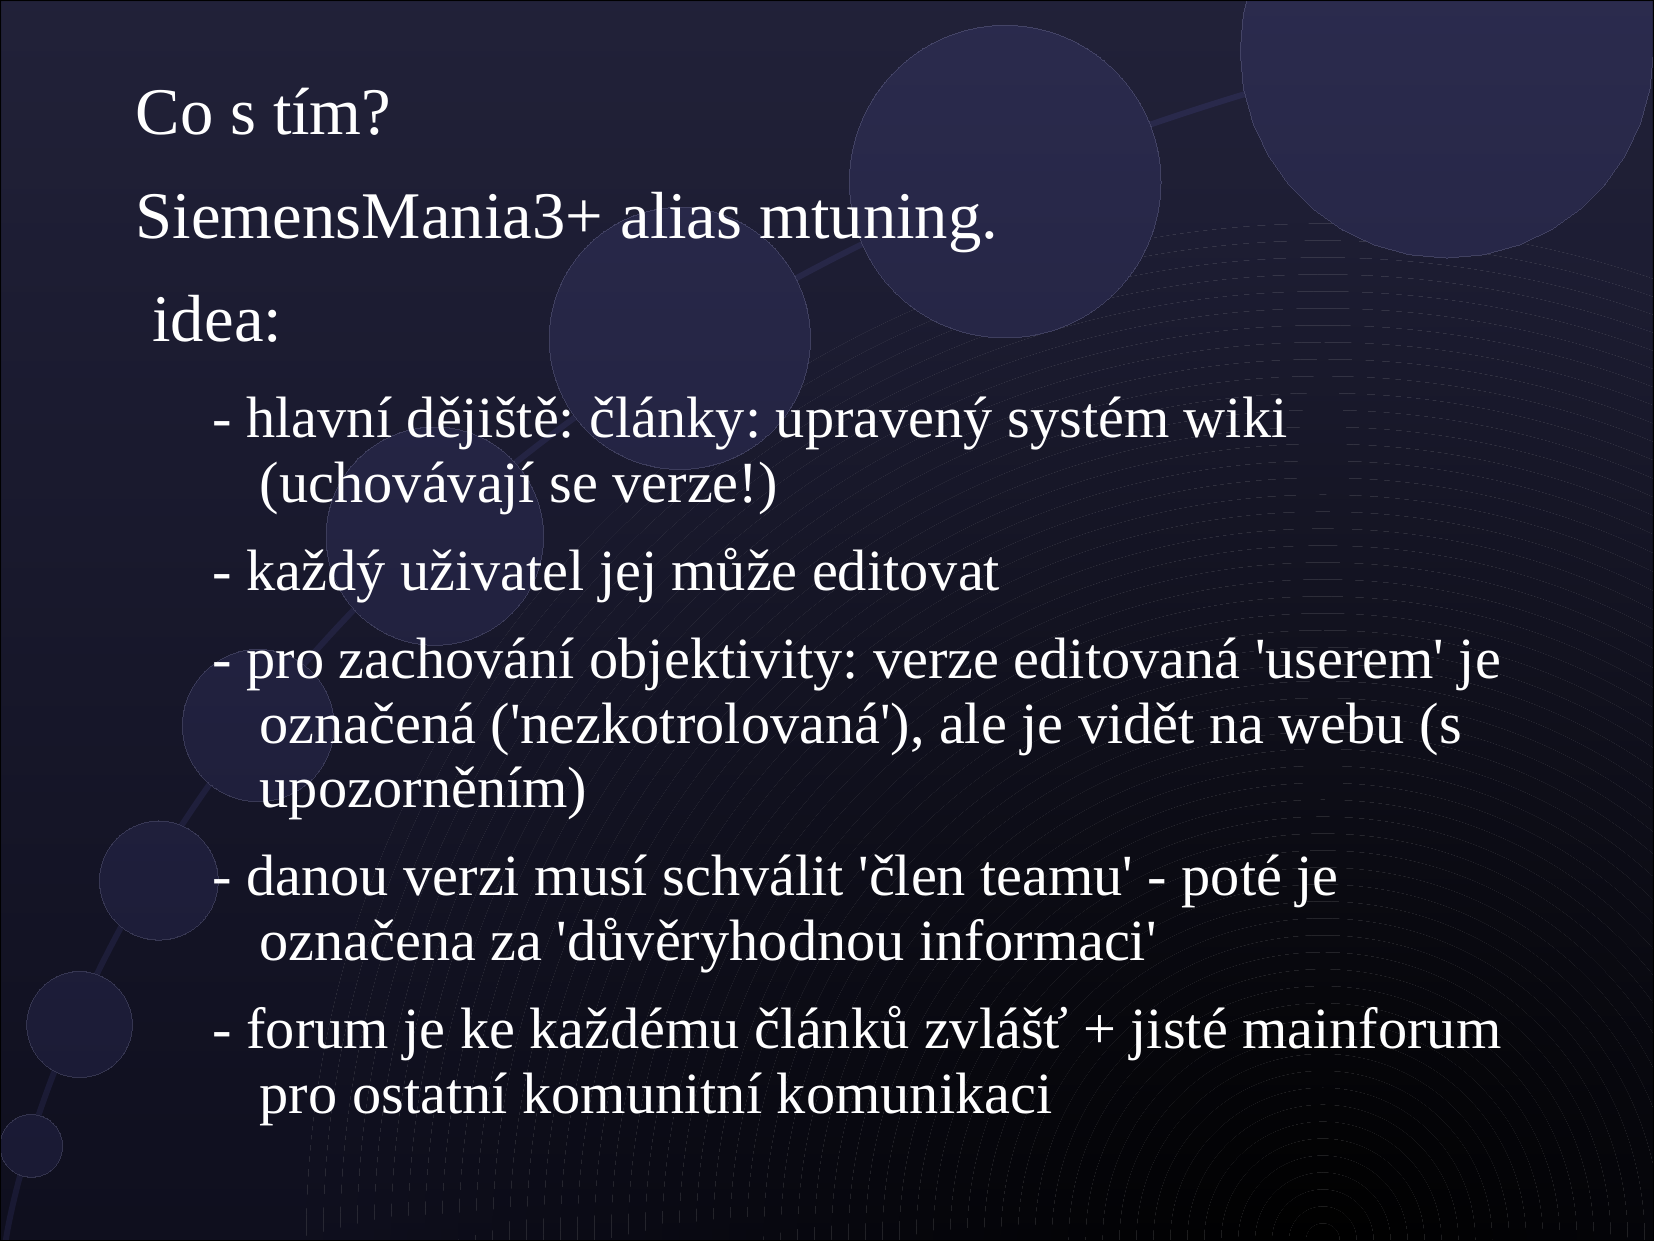

# Co s tím?
SiemensMania3+ alias mtuning.
 idea:
- hlavní dějiště: články: upravený systém wiki (uchovávají se verze!)
- každý uživatel jej může editovat
- pro zachování objektivity: verze editovaná 'userem' je označená ('nezkotrolovaná'), ale je vidět na webu (s upozorněním)
- danou verzi musí schválit 'člen teamu' - poté je označena za 'důvěryhodnou informaci'
- forum je ke každému článků zvlášť + jisté mainforum pro ostatní komunitní komunikaci